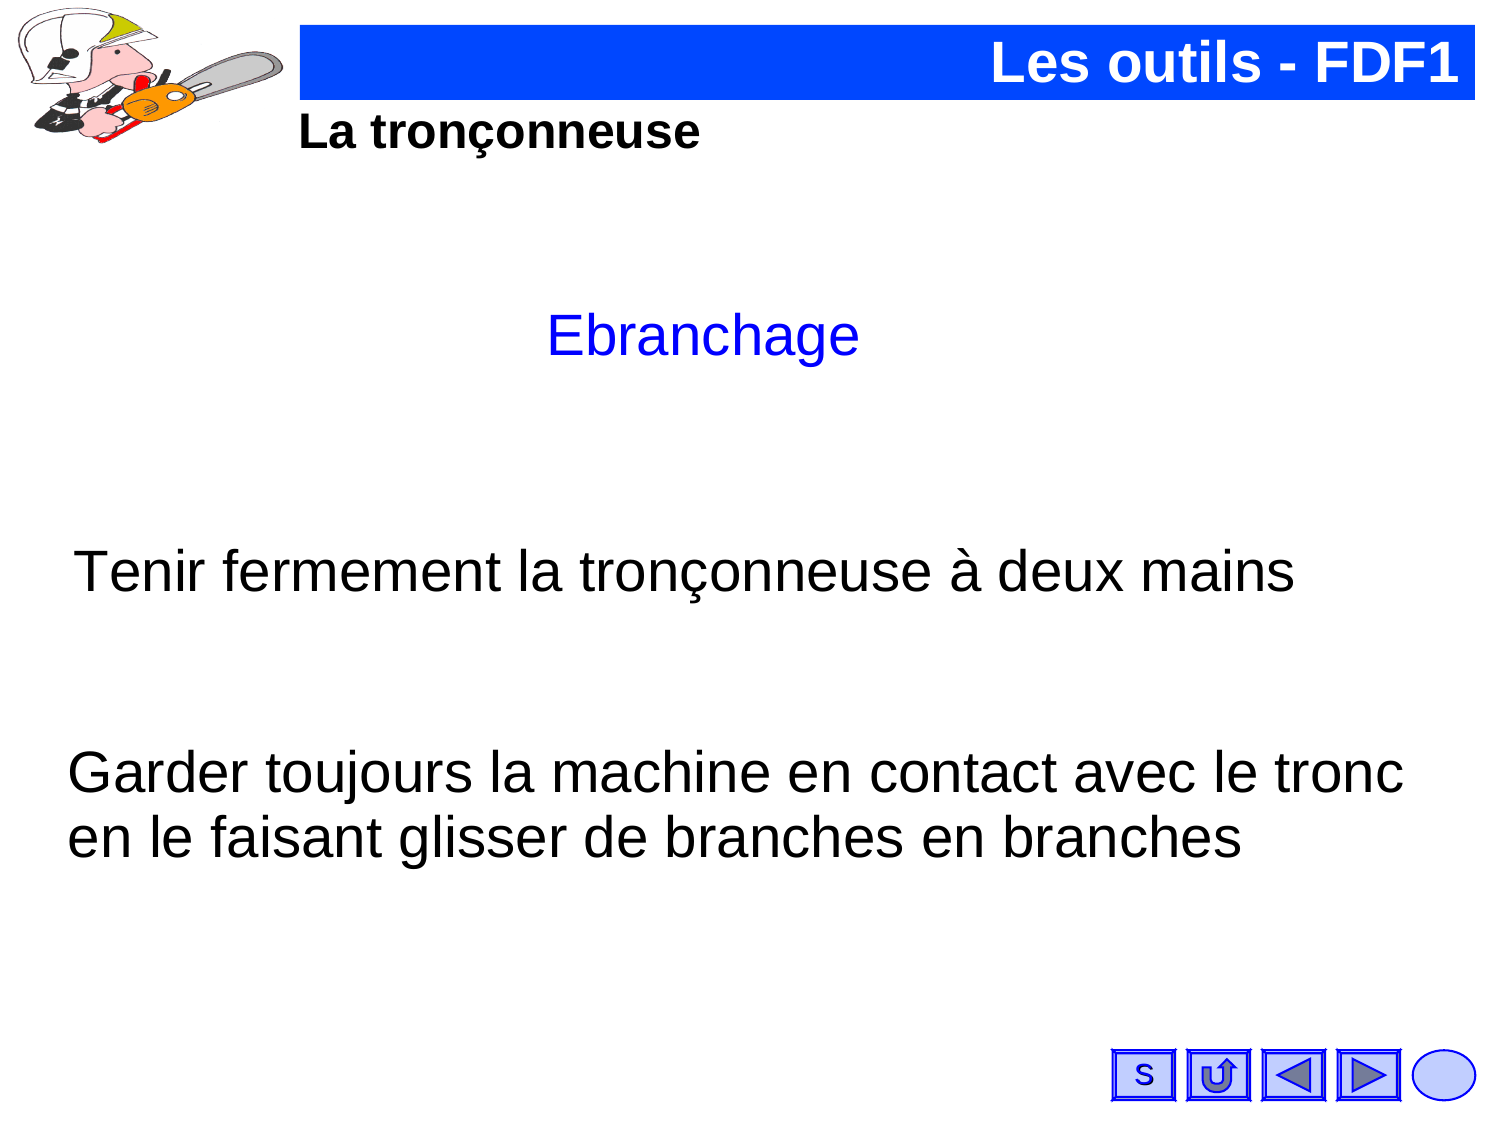

Les outils - FDF1
La tronçonneuse
Ebranchage
Tenir fermement la tronçonneuse à deux mains
Garder toujours la machine en contact avec le tronc
en le faisant glisser de branches en branches